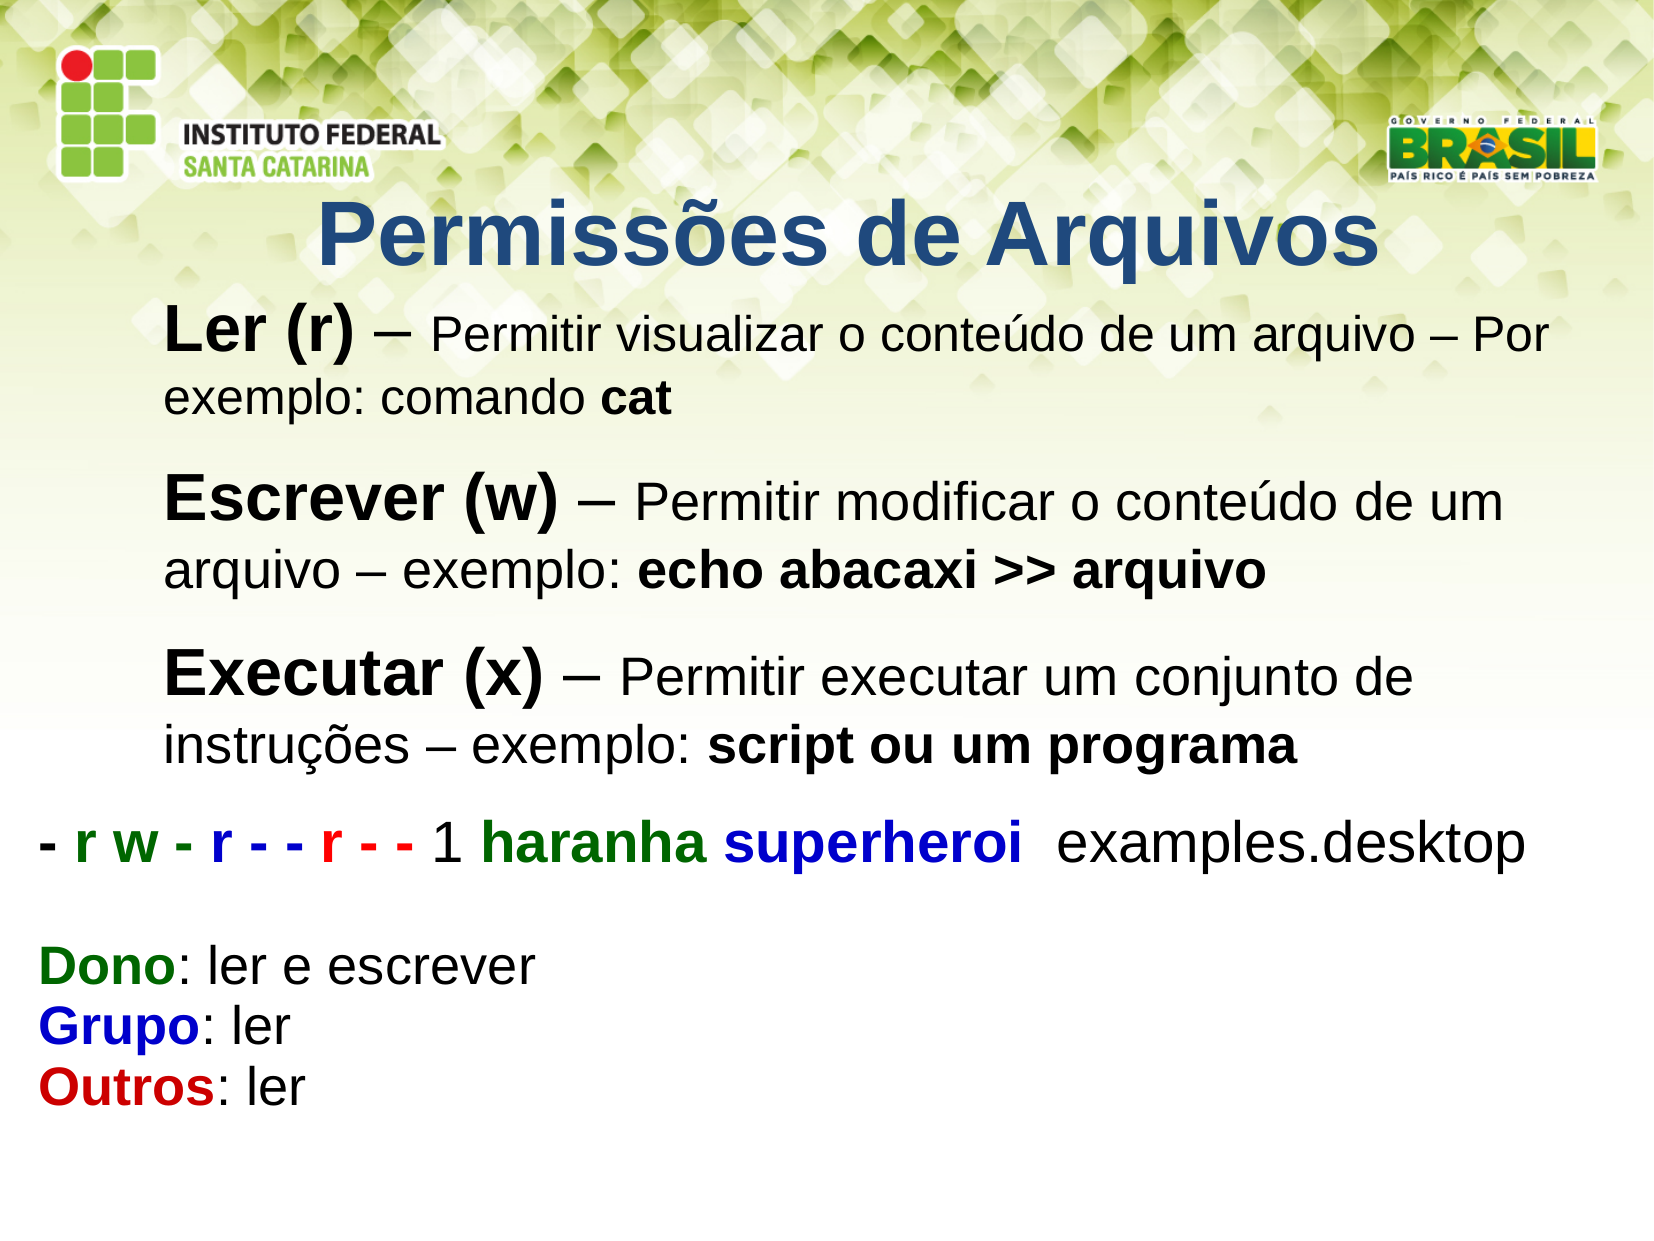

# Permissões de Arquivos
Ler (r) – Permitir visualizar o conteúdo de um arquivo – Por exemplo: comando cat
Escrever (w) – Permitir modificar o conteúdo de um arquivo – exemplo: echo abacaxi >> arquivo
Executar (x) – Permitir executar um conjunto de instruções – exemplo: script ou um programa
- r w - r - - r - - 1 haranha superheroi examples.desktop
Dono: ler e escrever
Grupo: ler
Outros: ler